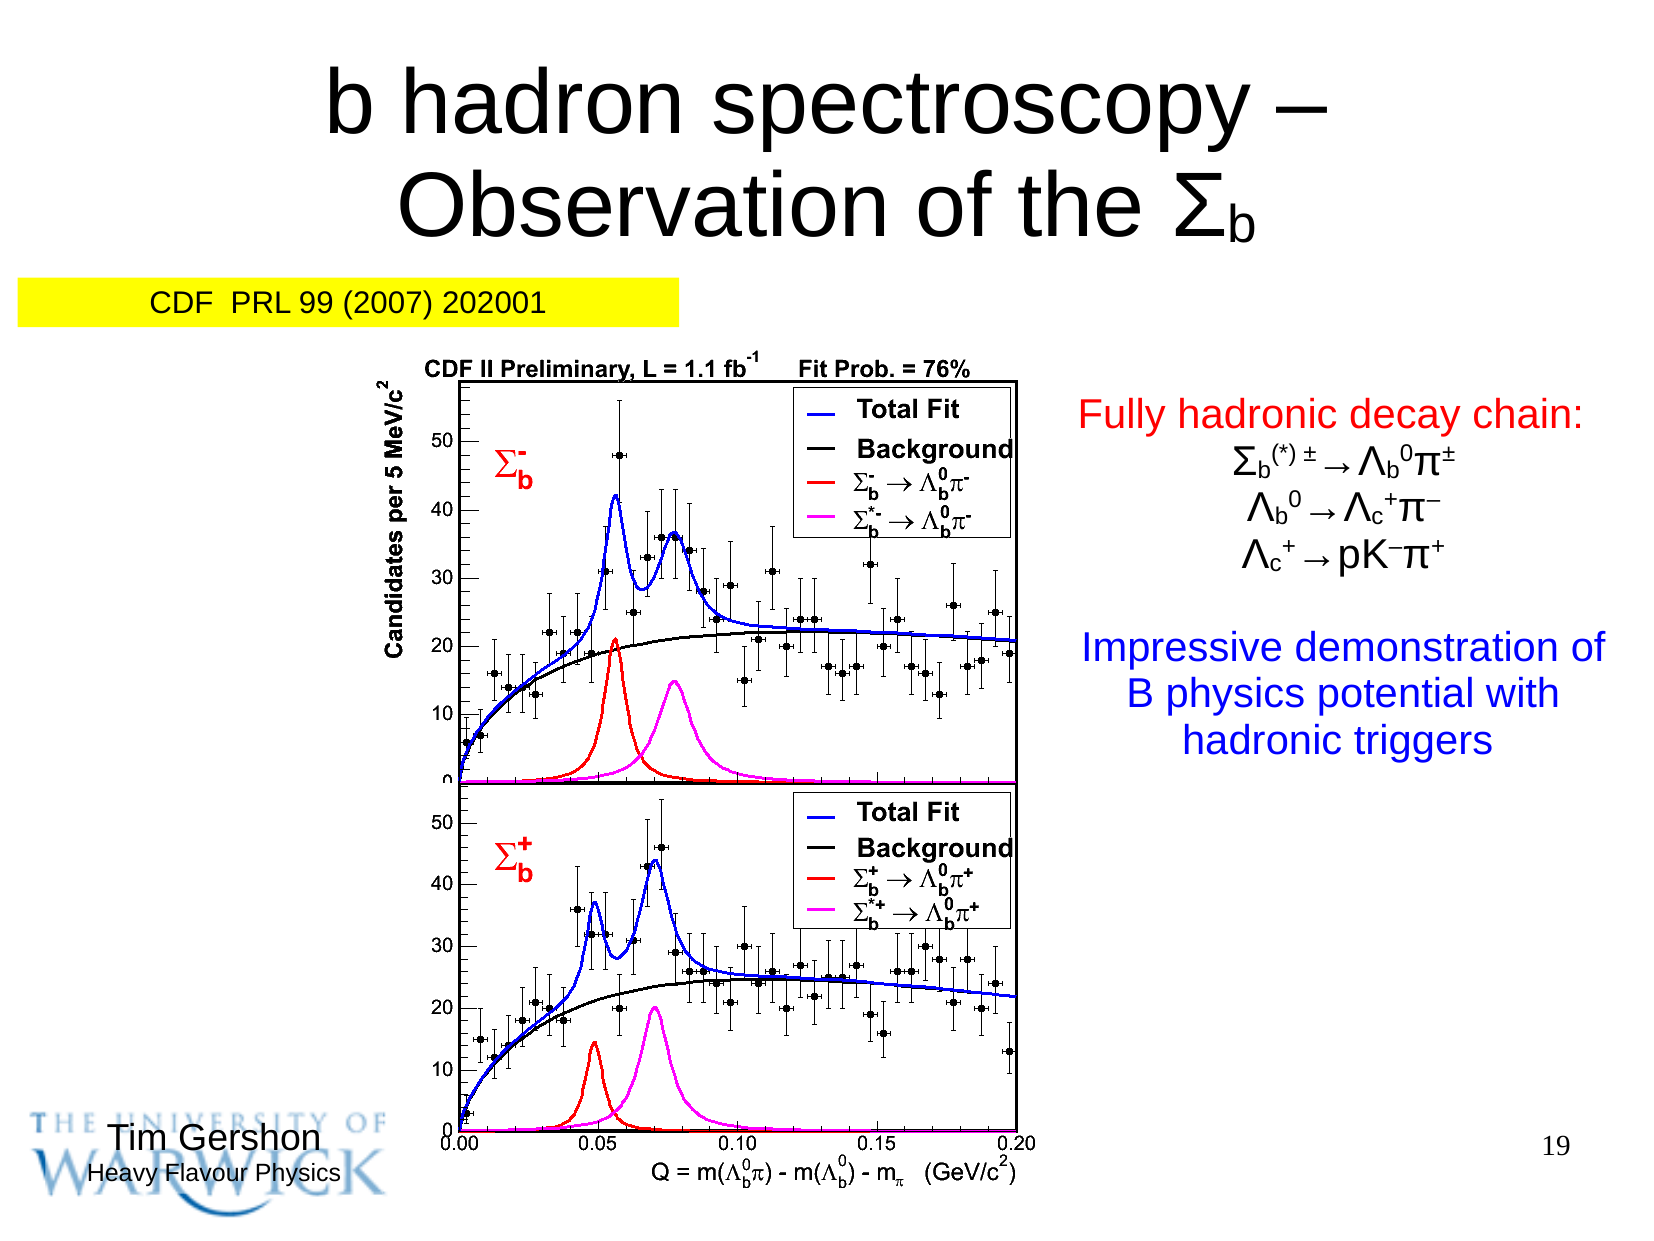

# b hadron spectroscopy – Observation of the Σb
CDF PRL 99 (2007) 202001
Fully hadronic decay chain:
Σb(*) ±→Λb0π±
Λb0→Λc+π–
Λc+→pK–π+
Impressive demonstration of B physics potential with hadronic triggers
Tim Gershon
Heavy Flavour Physics
19